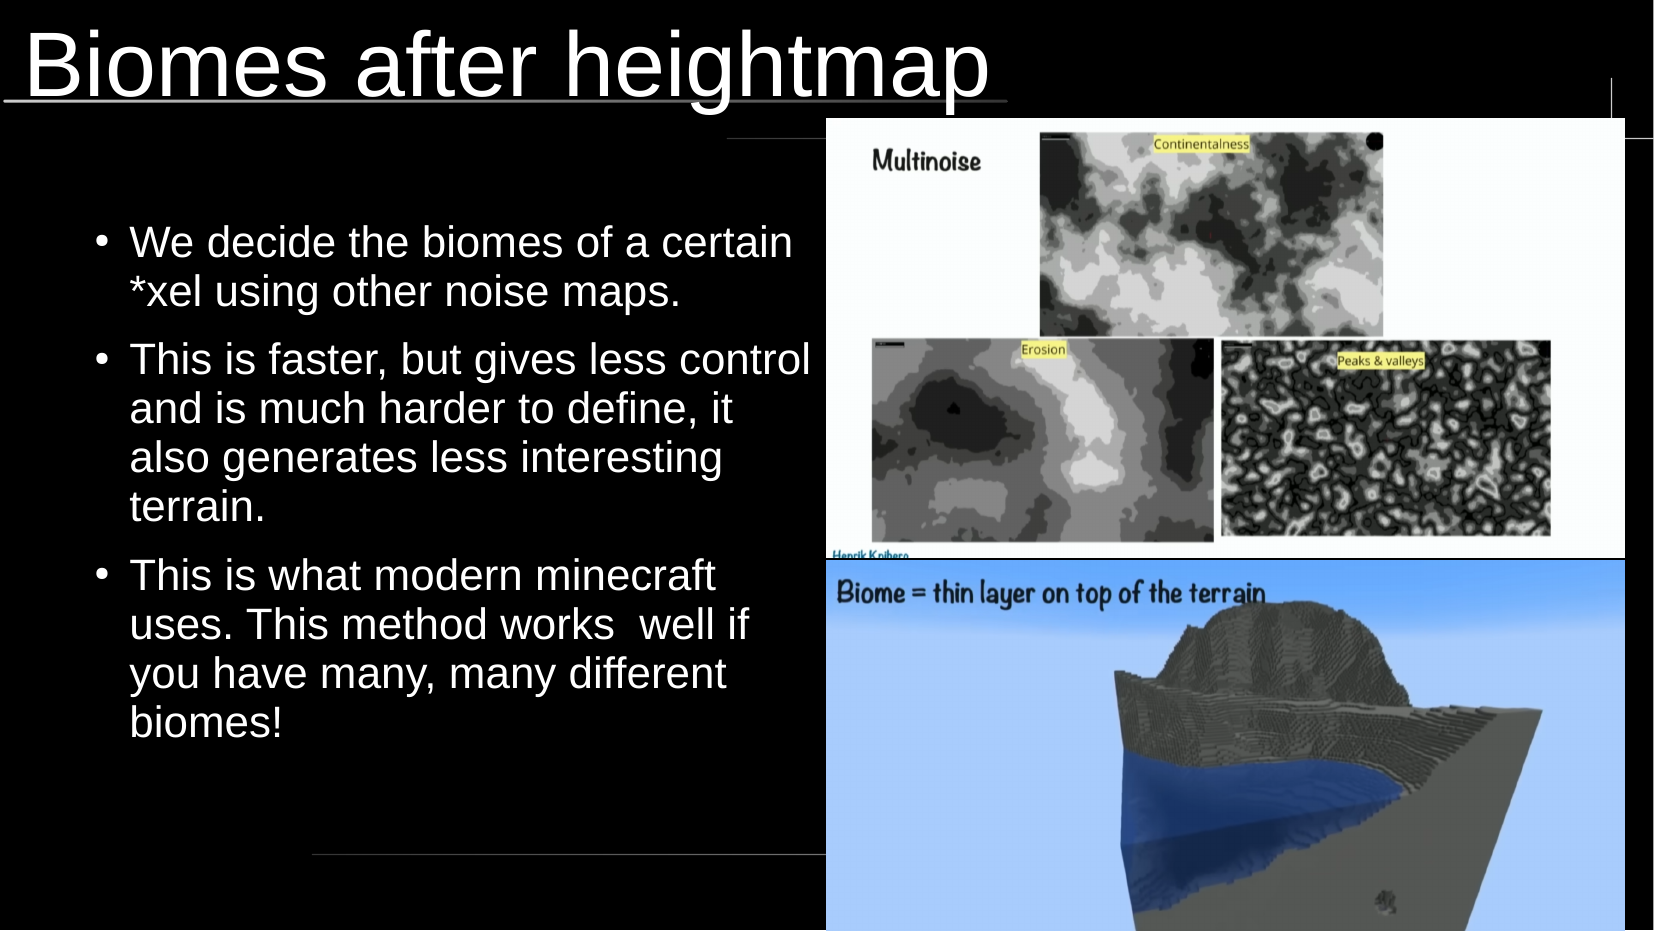

# Biomes after heightmap
We decide the biomes of a certain *xel using other noise maps.
This is faster, but gives less control and is much harder to define, it also generates less interesting terrain.
This is what modern minecraft uses. This method works well if you have many, many different biomes!
12